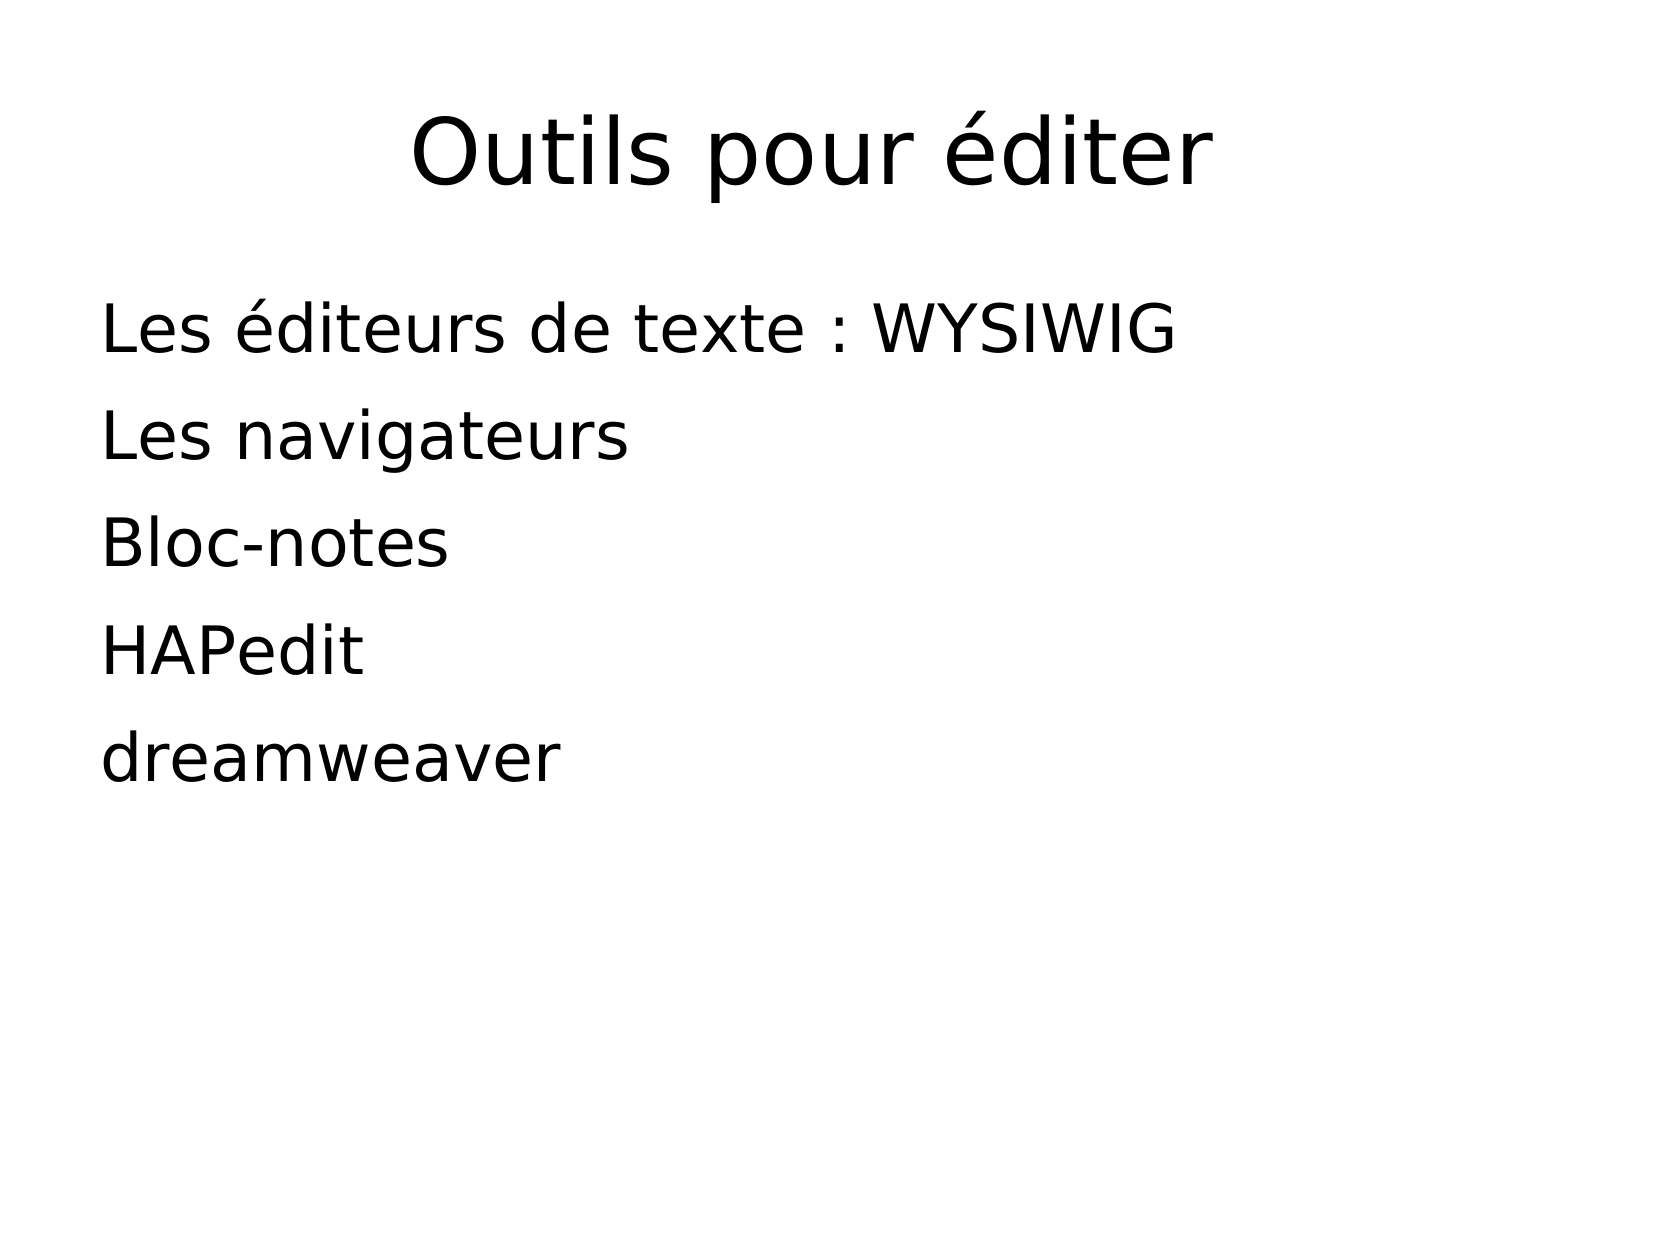

# Outils pour éditer
Les éditeurs de texte : WYSIWIG
Les navigateurs
Bloc-notes
HAPedit
dreamweaver